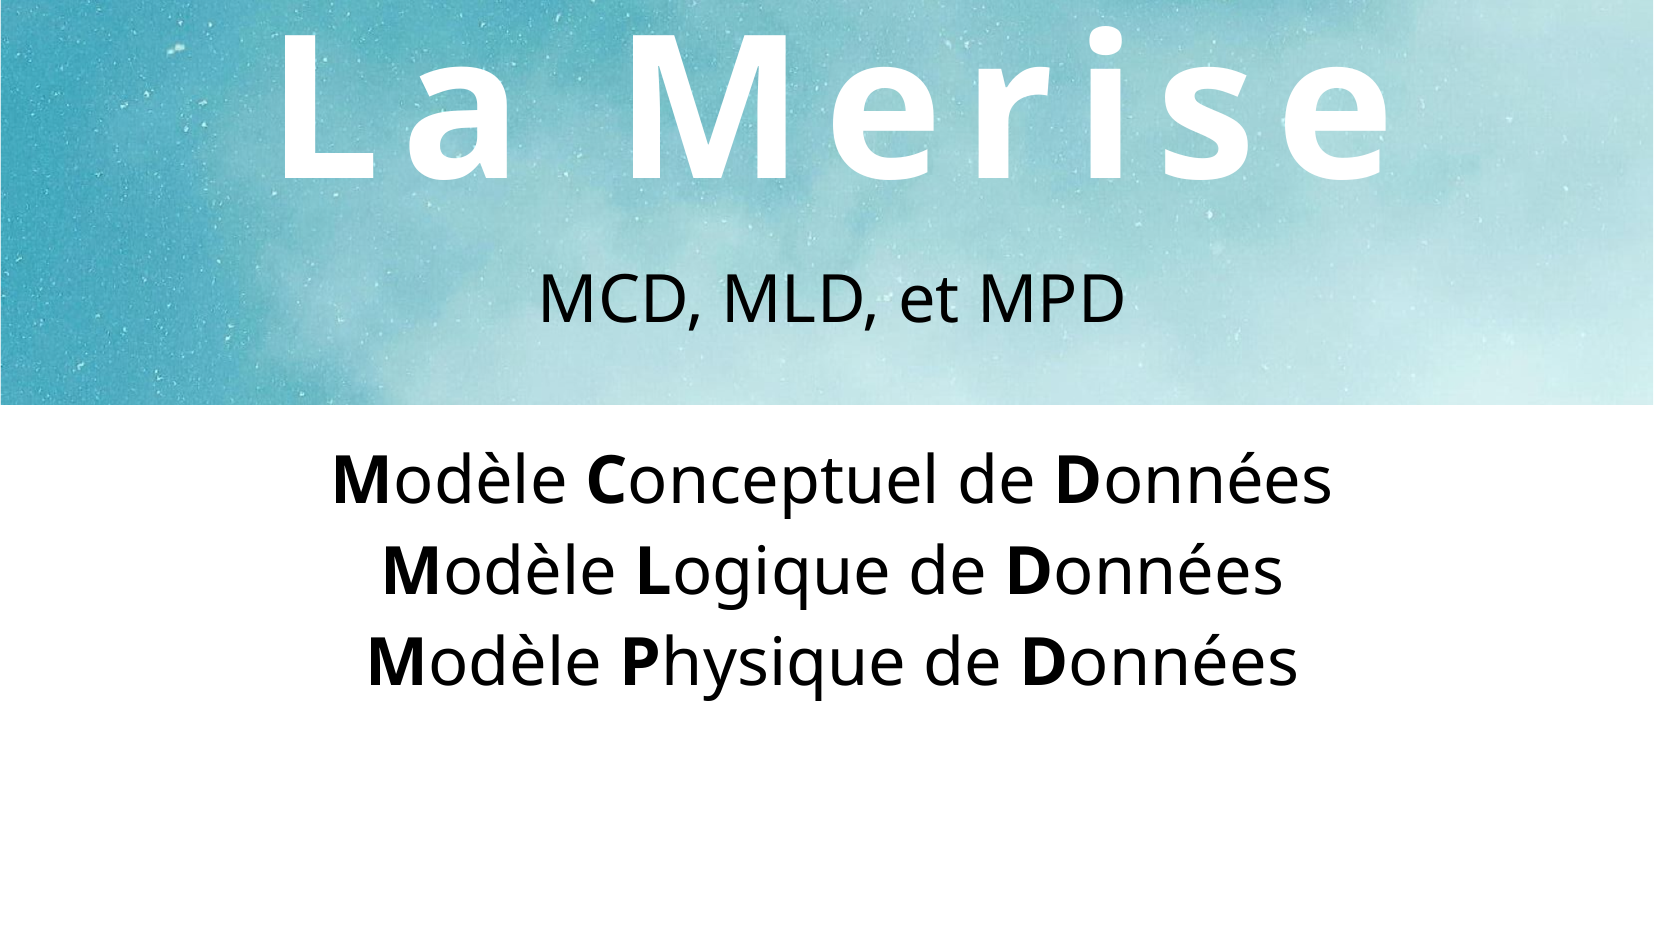

# La Merise
MCD, MLD, et MPD
Modèle Conceptuel de Données
Modèle Logique de Données
Modèle Physique de Données